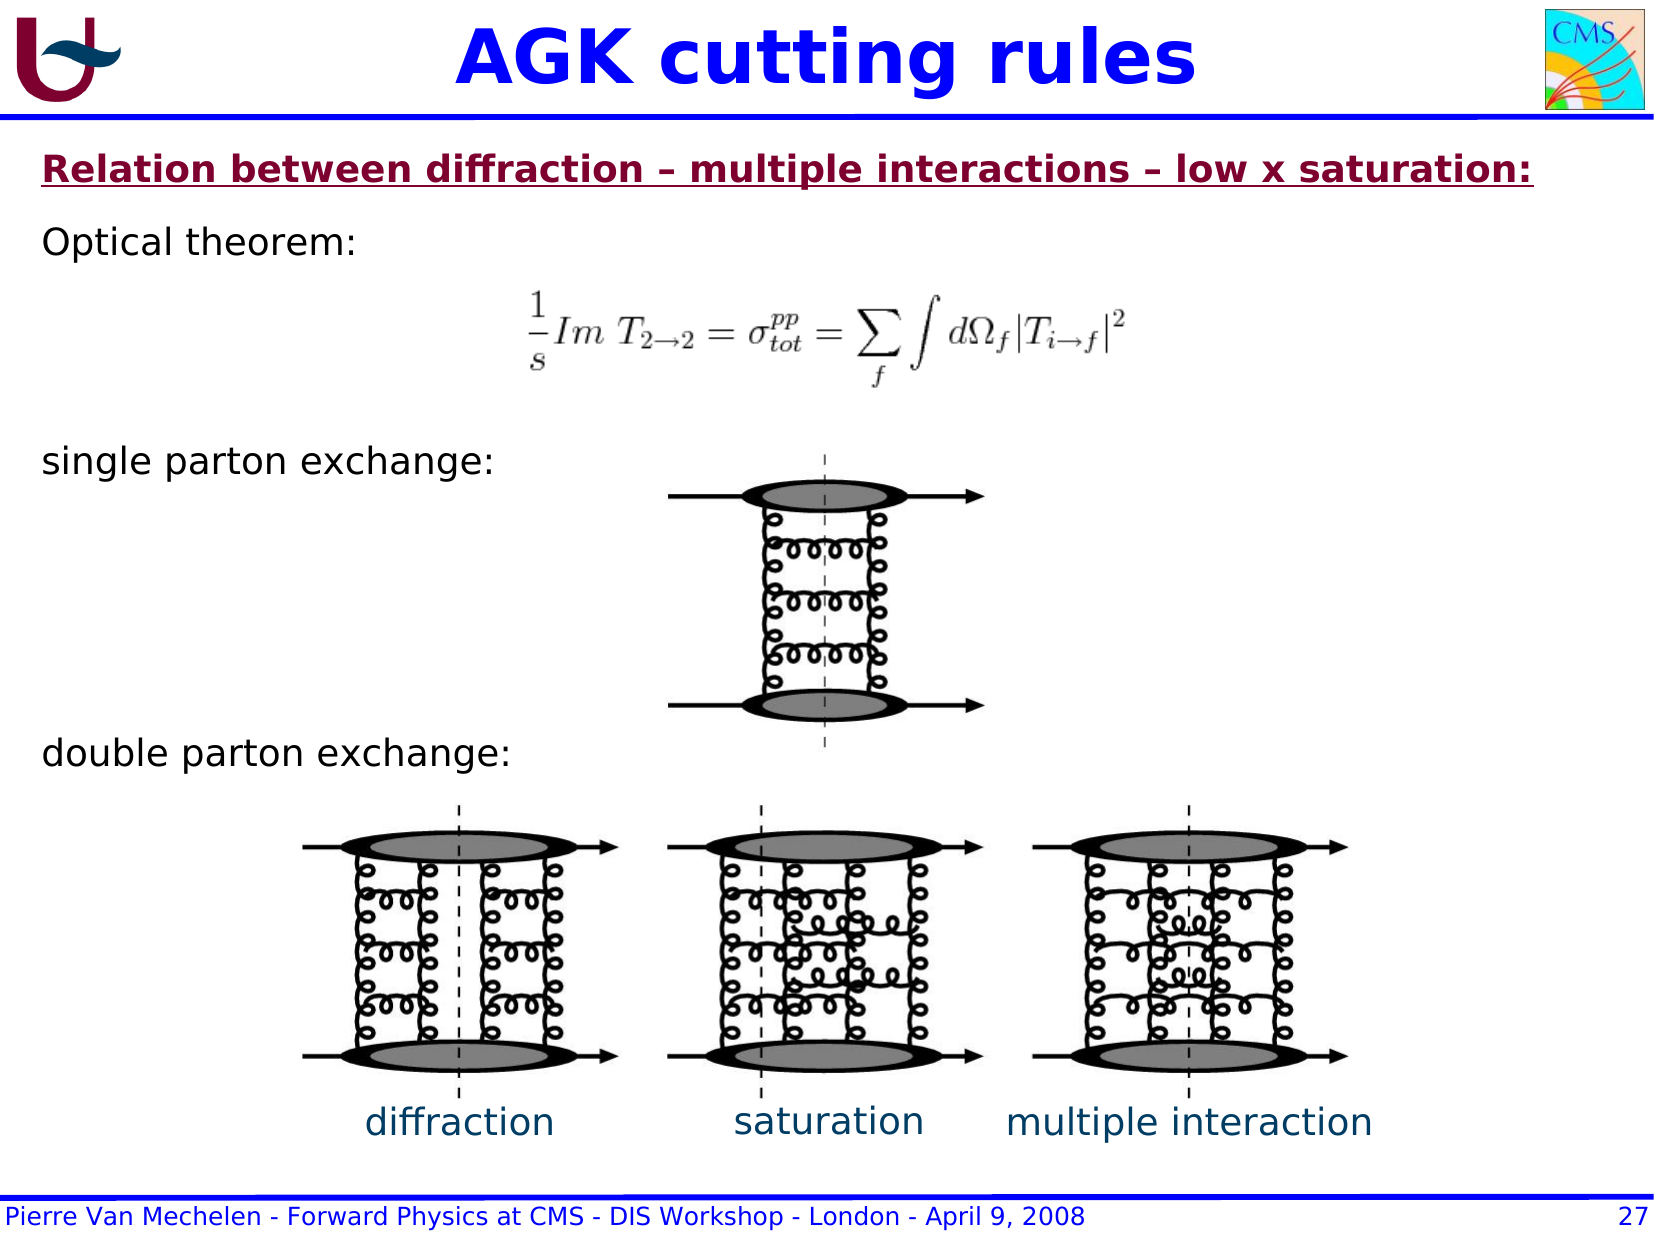

# AGK cutting rules
Relation between diffraction – multiple interactions – low x saturation:
Optical theorem:
single parton exchange:
double parton exchange:
saturation
diffraction
multiple interaction
27
Pierre Van Mechelen - Forward Physics at CMS - DIS Workshop - London - April 9, 2008